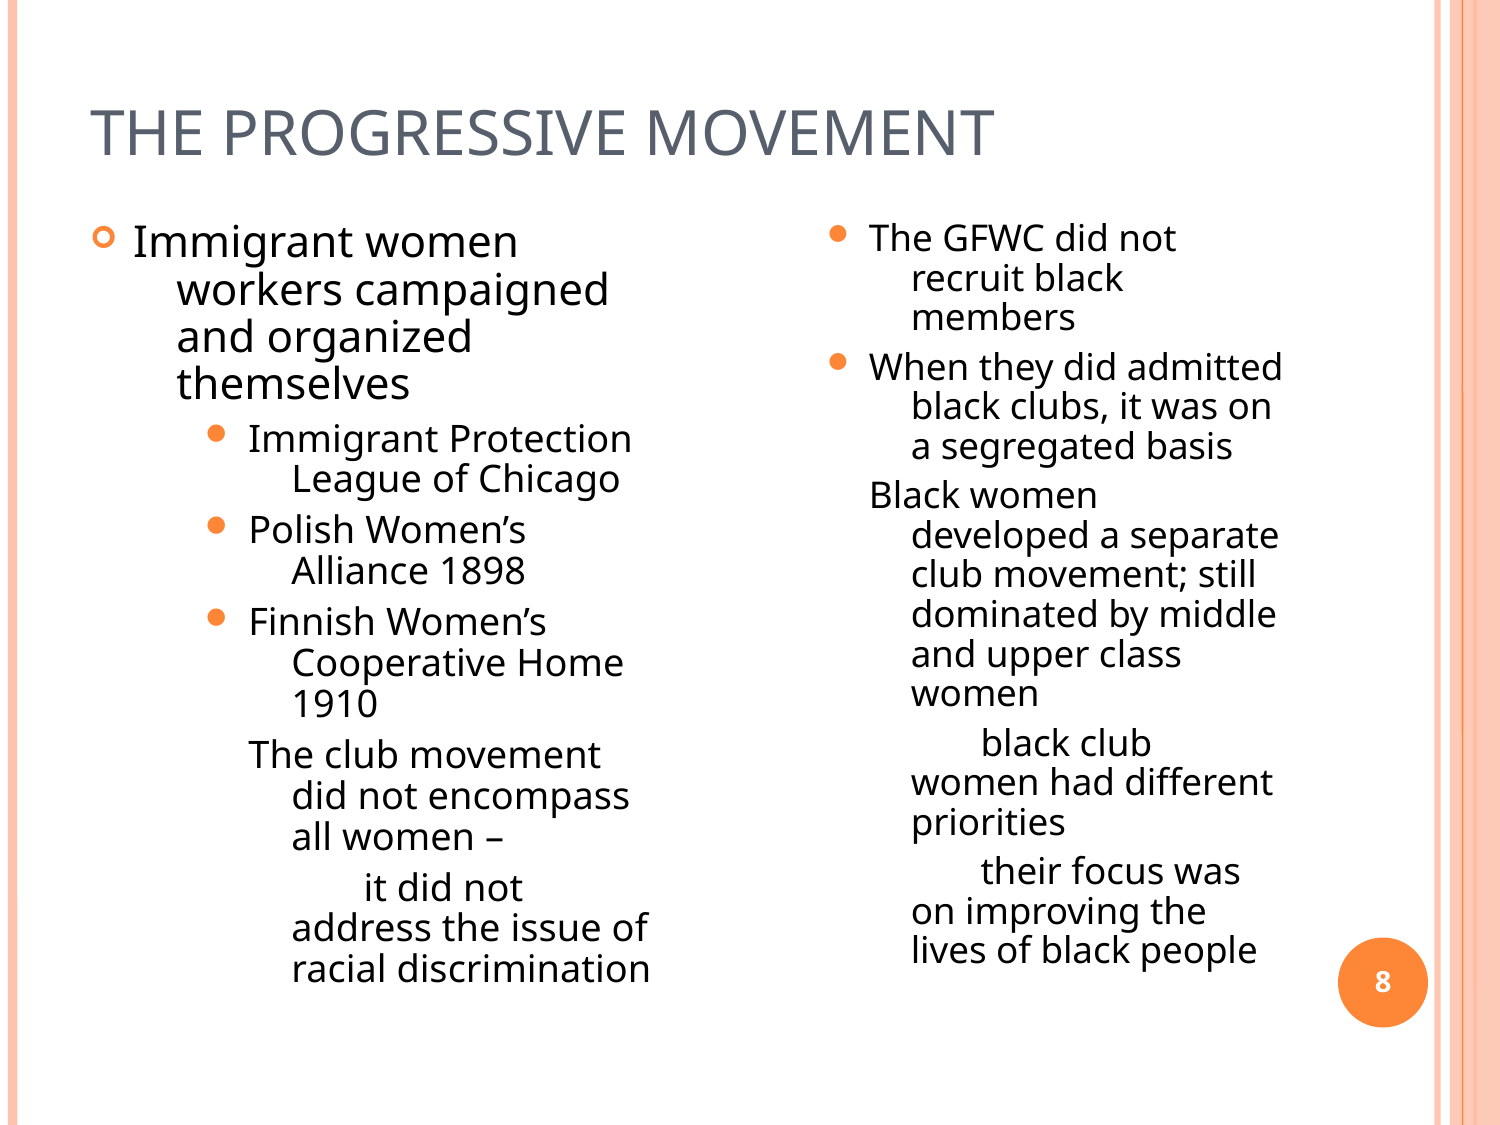

# The Progressive Movement
Immigrant women workers campaigned and organized themselves
Immigrant Protection League of Chicago
Polish Women’s Alliance 1898
Finnish Women’s Cooperative Home 1910
The club movement did not encompass all women –
	it did not address the issue of racial discrimination
The GFWC did not recruit black members
When they did admitted black clubs, it was on a segregated basis
Black women developed a separate club movement; still dominated by middle and upper class women
	black club women had different priorities
	their focus was on improving the lives of black people